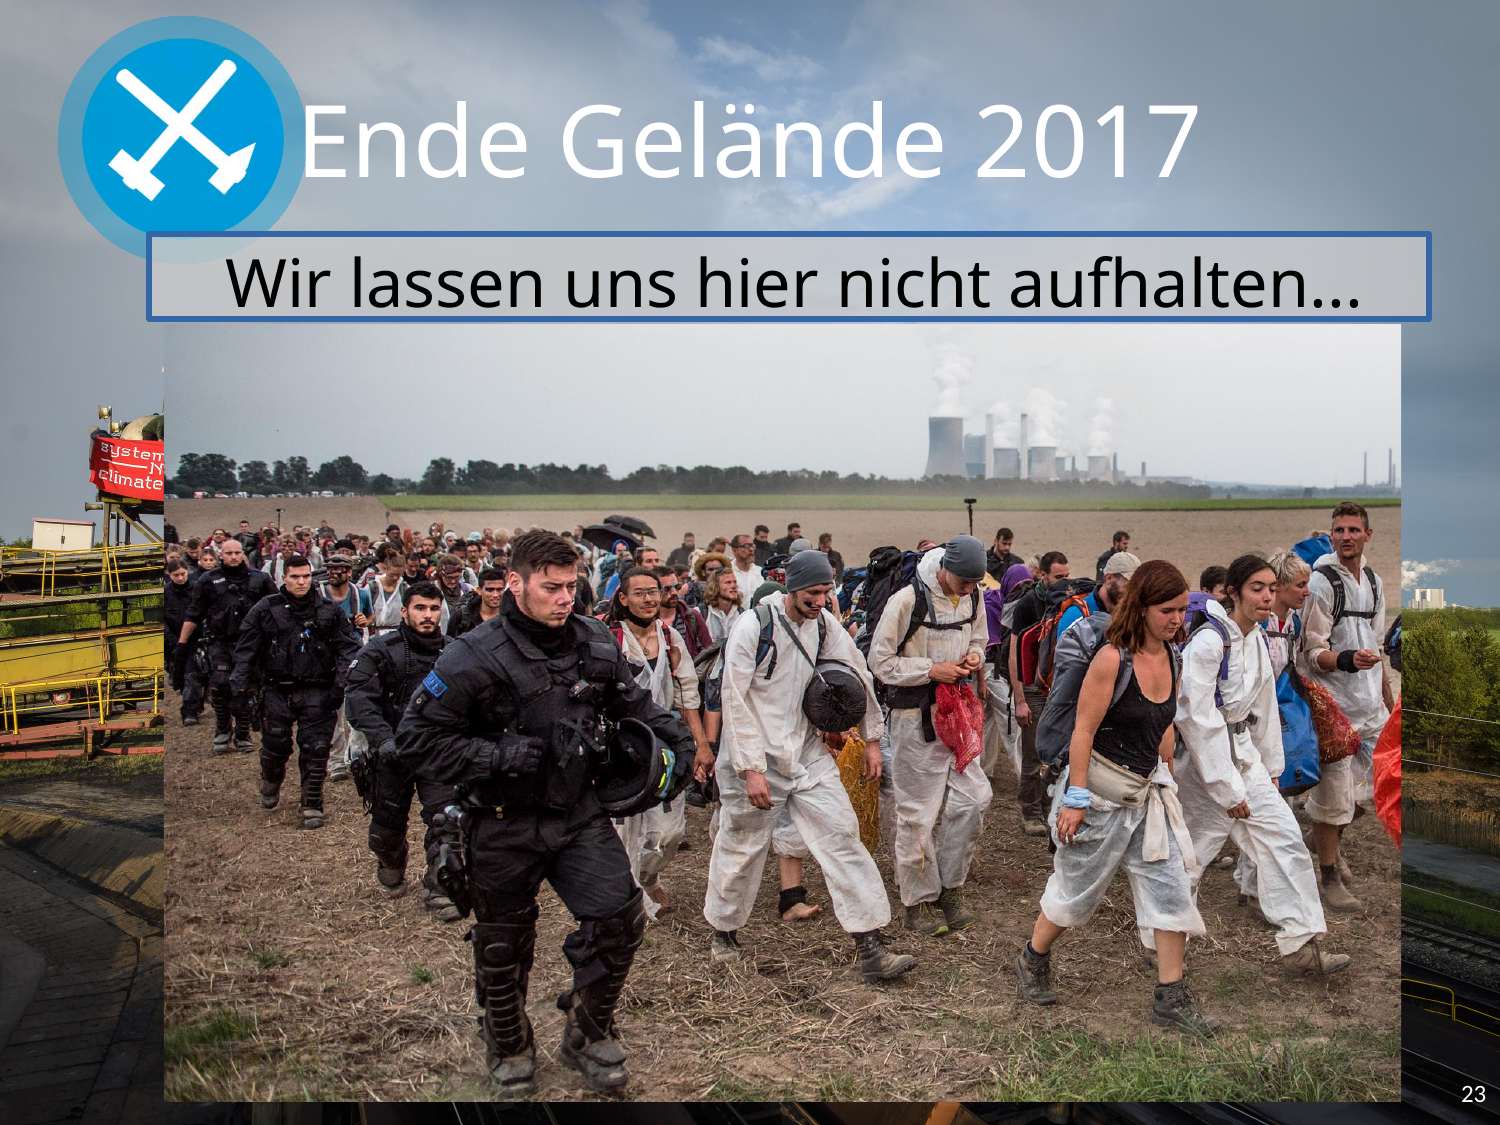

# Ende Gelände 2017
Wir lassen uns hier nicht aufhalten...
23